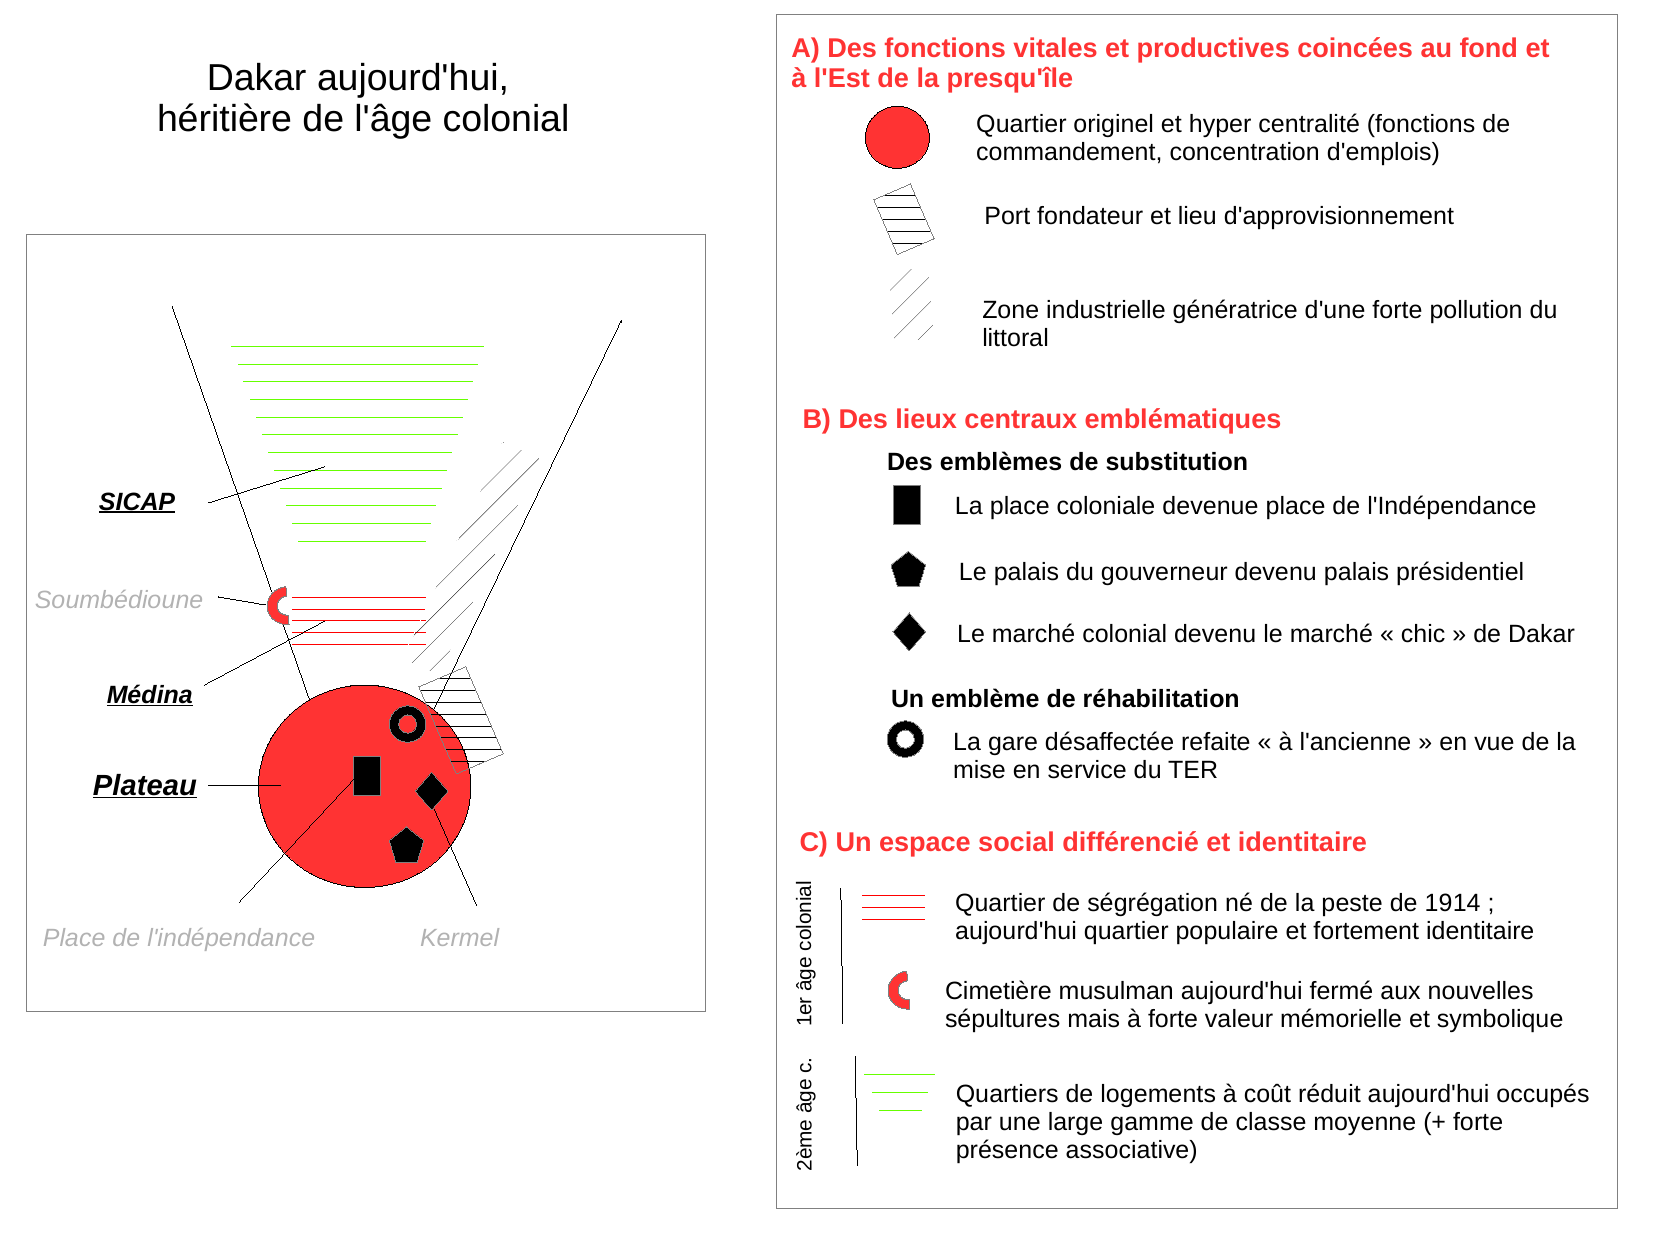

A) Des fonctions vitales et productives coincées au fond et à l'Est de la presqu'île
Dakar aujourd'hui,
héritière de l'âge colonial
Quartier originel et hyper centralité (fonctions de commandement, concentration d'emplois)
Port fondateur et lieu d'approvisionnement
Zone industrielle génératrice d'une forte pollution du littoral
B) Des lieux centraux emblématiques
Des emblèmes de substitution
SICAP
La place coloniale devenue place de l'Indépendance
Le palais du gouverneur devenu palais présidentiel
Soumbédioune
Le marché colonial devenu le marché « chic » de Dakar
Médina
Un emblème de réhabilitation
La gare désaffectée refaite « à l'ancienne » en vue de la mise en service du TER
Plateau
C) Un espace social différencié et identitaire
Quartier de ségrégation né de la peste de 1914 ; aujourd'hui quartier populaire et fortement identitaire
Place de l'indépendance
Kermel
1er âge colonial
Cimetière musulman aujourd'hui fermé aux nouvelles sépultures mais à forte valeur mémorielle et symbolique
Quartiers de logements à coût réduit aujourd'hui occupés par une large gamme de classe moyenne (+ forte présence associative)
2ème âge c.